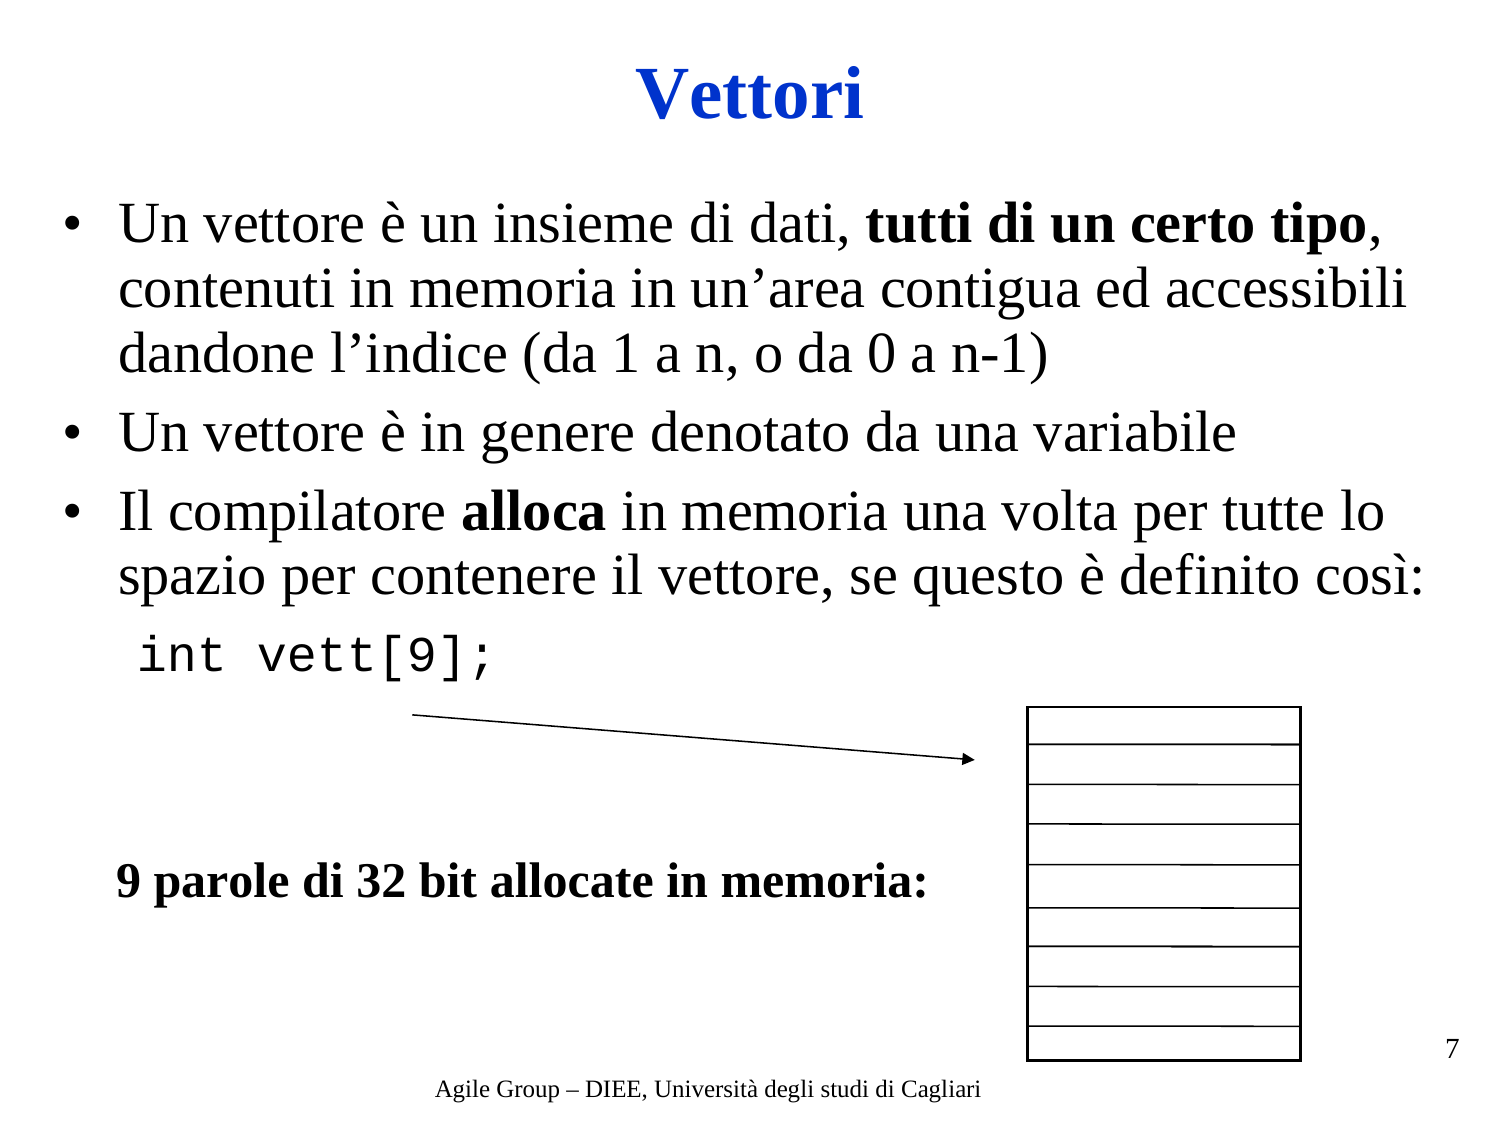

# Vettori
Un vettore è un insieme di dati, tutti di un certo tipo, contenuti in memoria in un’area contigua ed accessibili dandone l’indice (da 1 a n, o da 0 a n-1)
Un vettore è in genere denotato da una variabile
Il compilatore alloca in memoria una volta per tutte lo spazio per contenere il vettore, se questo è definito così:
		int vett[9];
9 parole di 32 bit allocate in memoria:
7